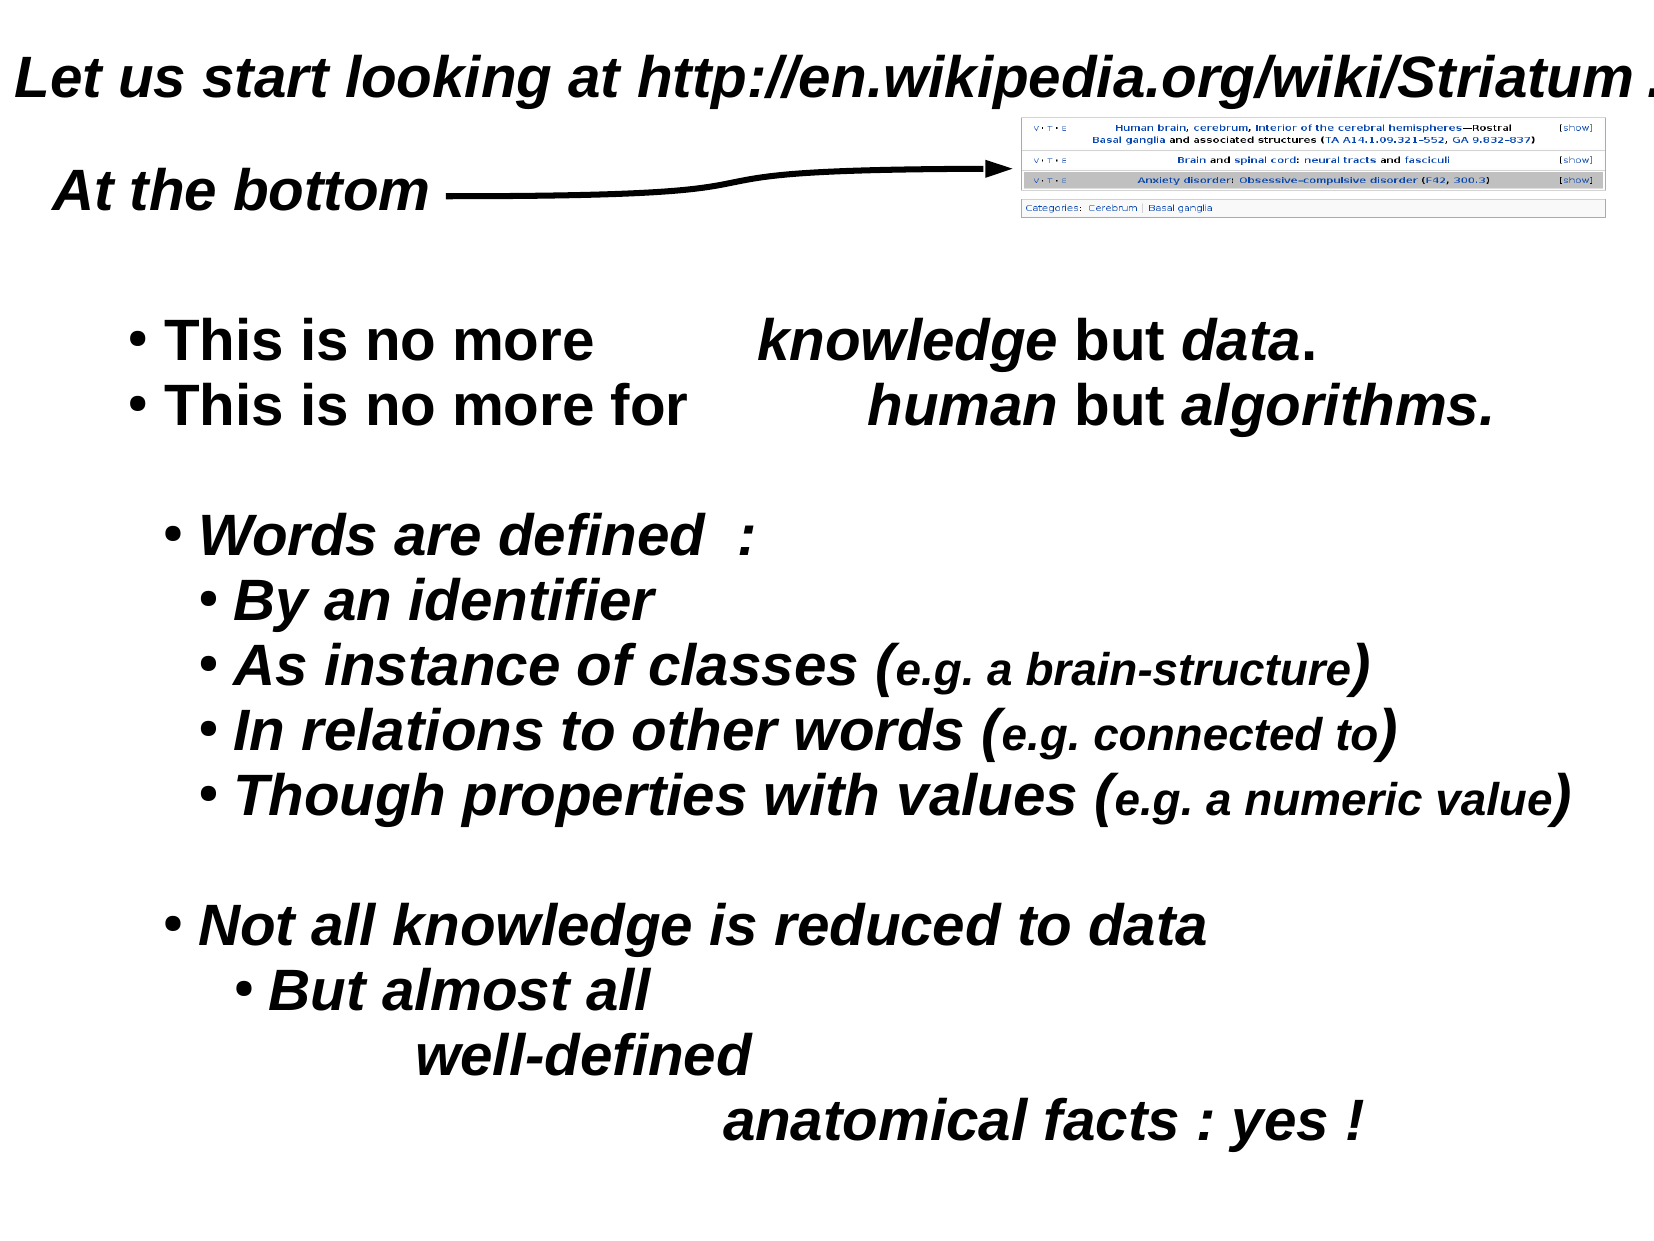

Let us start looking at http://en.wikipedia.org/wiki/Striatum .
At the bottom
 This is no more knowledge but data.
 This is no more for human but algorithms.
Words are defined :
By an identifier
As instance of classes (e.g. a brain-structure)
In relations to other words (e.g. connected to)
Though properties with values (e.g. a numeric value)
Not all knowledge is reduced to data
But almost all
 well-defined
 anatomical facts : yes !